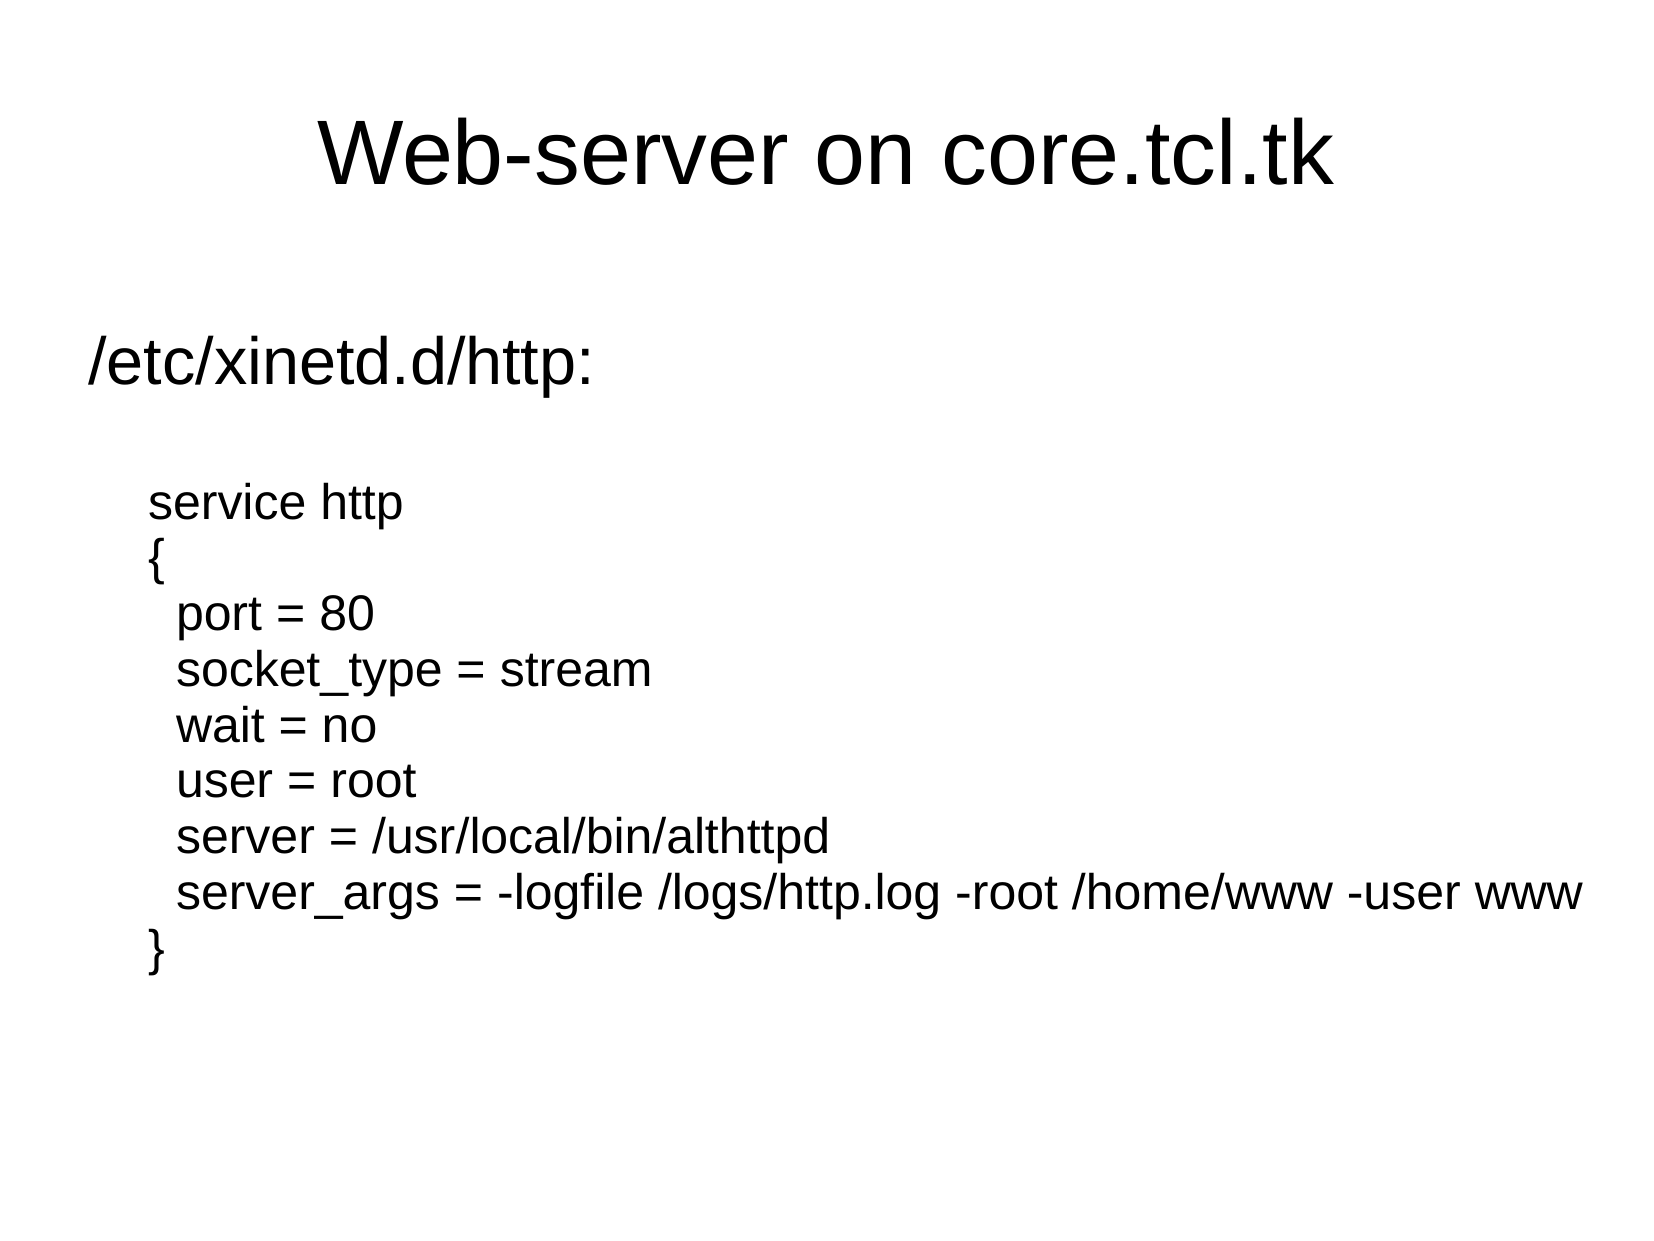

# Web-server on core.tcl.tk
/etc/xinetd.d/http:
service http
{
 port = 80
 socket_type = stream
 wait = no
 user = root
 server = /usr/local/bin/althttpd
 server_args = -logfile /logs/http.log -root /home/www -user www
}